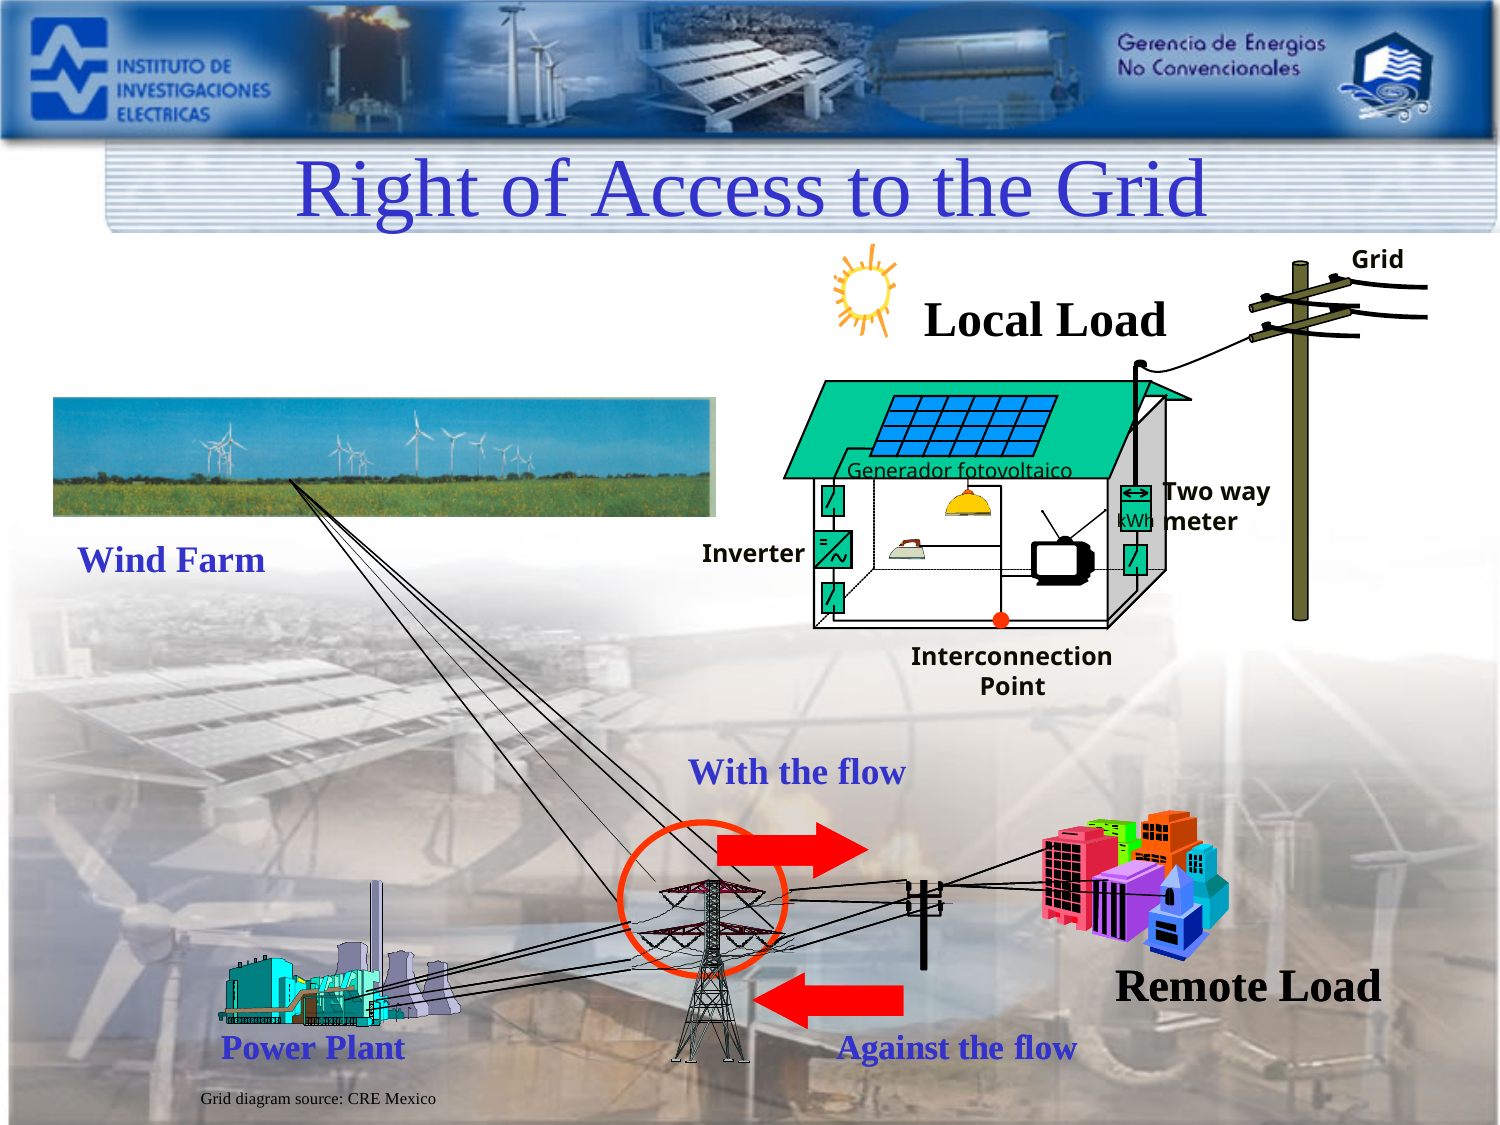

# Right of Access to the Grid
Grid
Local Load
Generador fotovoltaico
Two way
meter
kWh
Wind Farm
Inverter
Interconnection
Point
With the flow
Grid diagram source: CRE Mexico